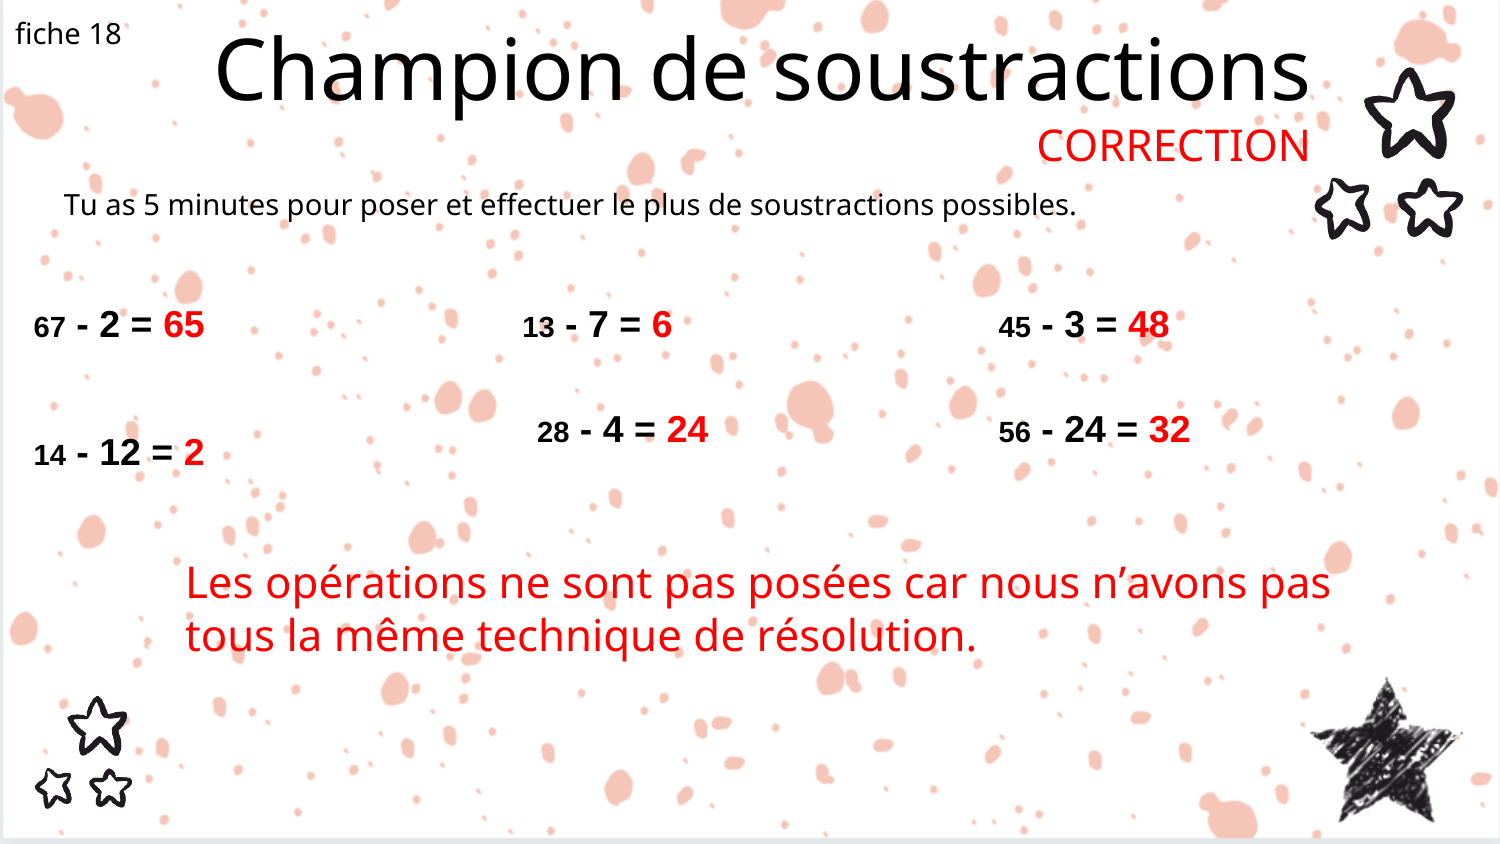

fiche 18
Champion de soustractions
CORRECTION
Tu as 5 minutes pour poser et effectuer le plus de soustractions possibles.
 67 - 2 = 65
 13 - 7 = 6
 45 - 3 = 48
 28 - 4 = 24
 56 - 24 = 32
 14 - 12 = 2
Les opérations ne sont pas posées car nous n’avons pas tous la même technique de résolution.